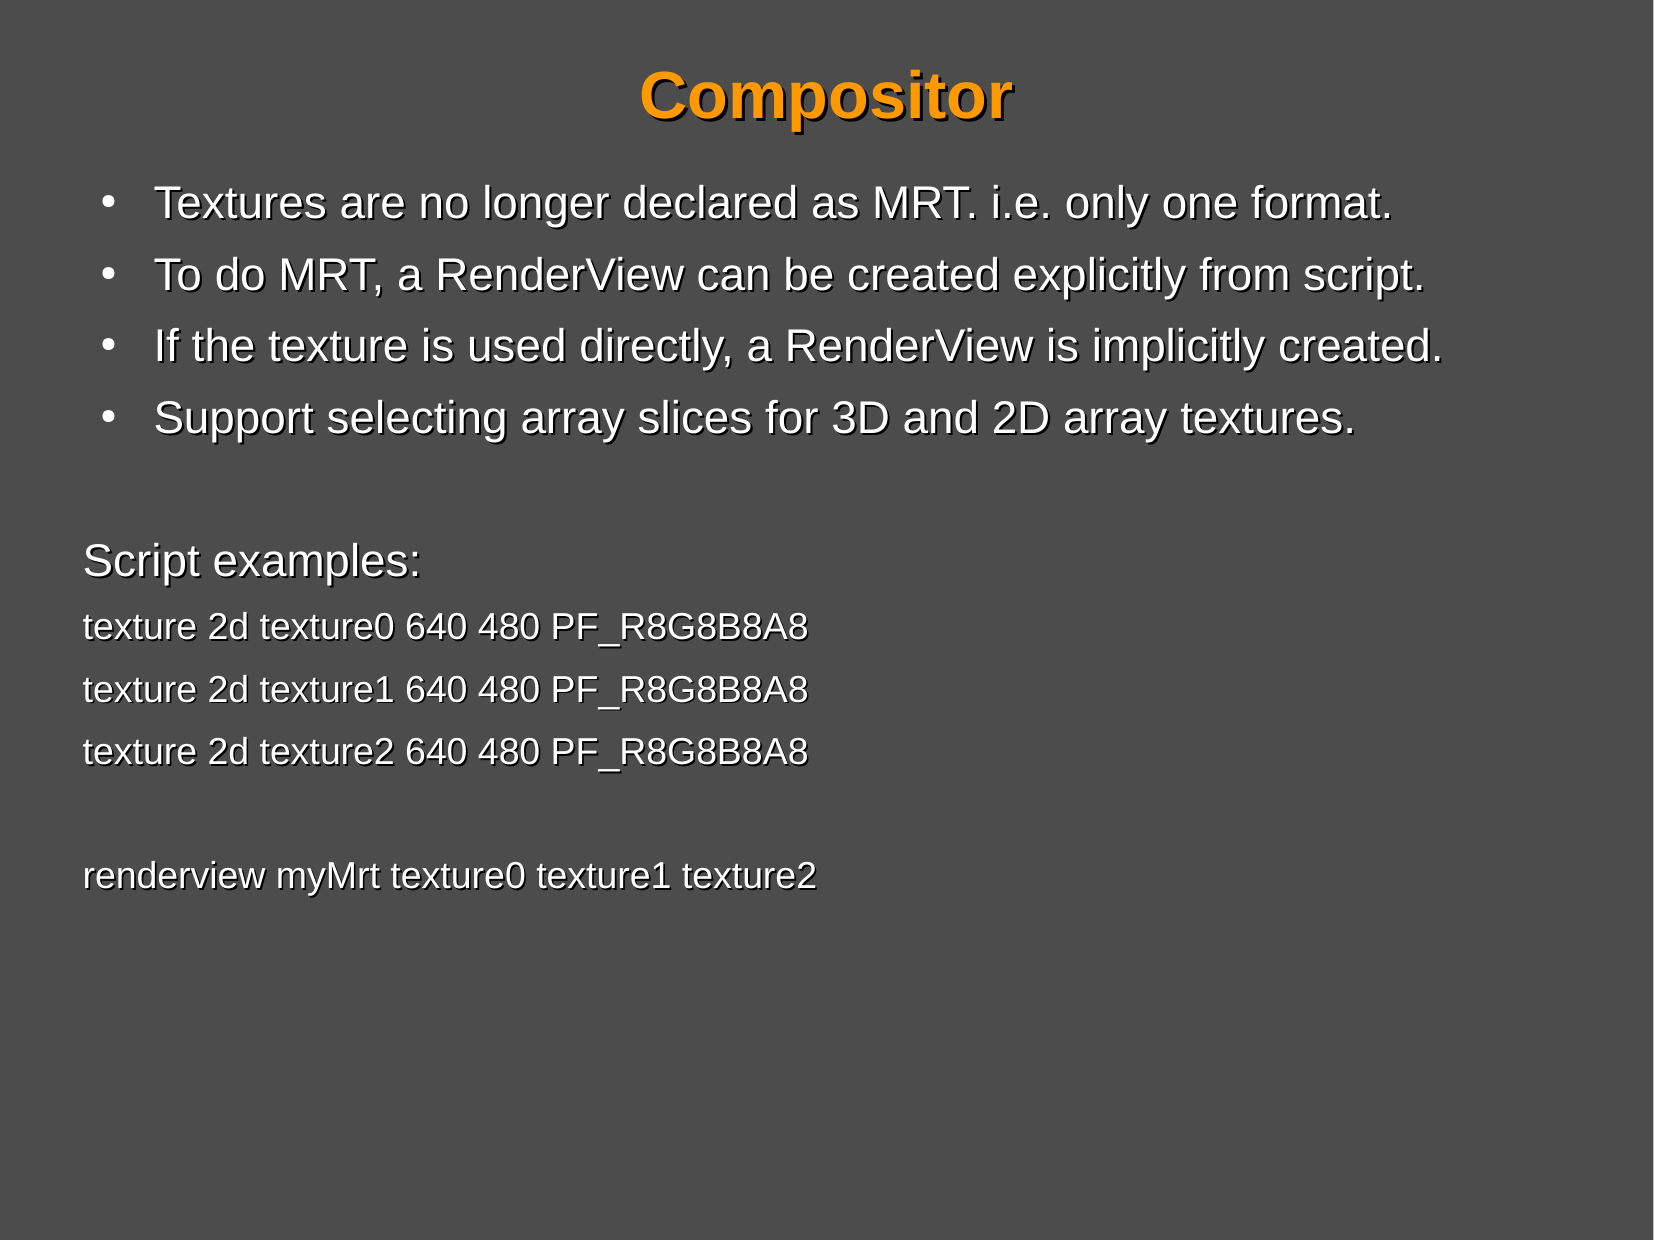

# Compositor
Textures are no longer declared as MRT. i.e. only one format.
To do MRT, a RenderView can be created explicitly from script.
If the texture is used directly, a RenderView is implicitly created.
Support selecting array slices for 3D and 2D array textures.
Script examples:
texture 2d texture0 640 480 PF_R8G8B8A8
texture 2d texture1 640 480 PF_R8G8B8A8
texture 2d texture2 640 480 PF_R8G8B8A8
renderview myMrt texture0 texture1 texture2